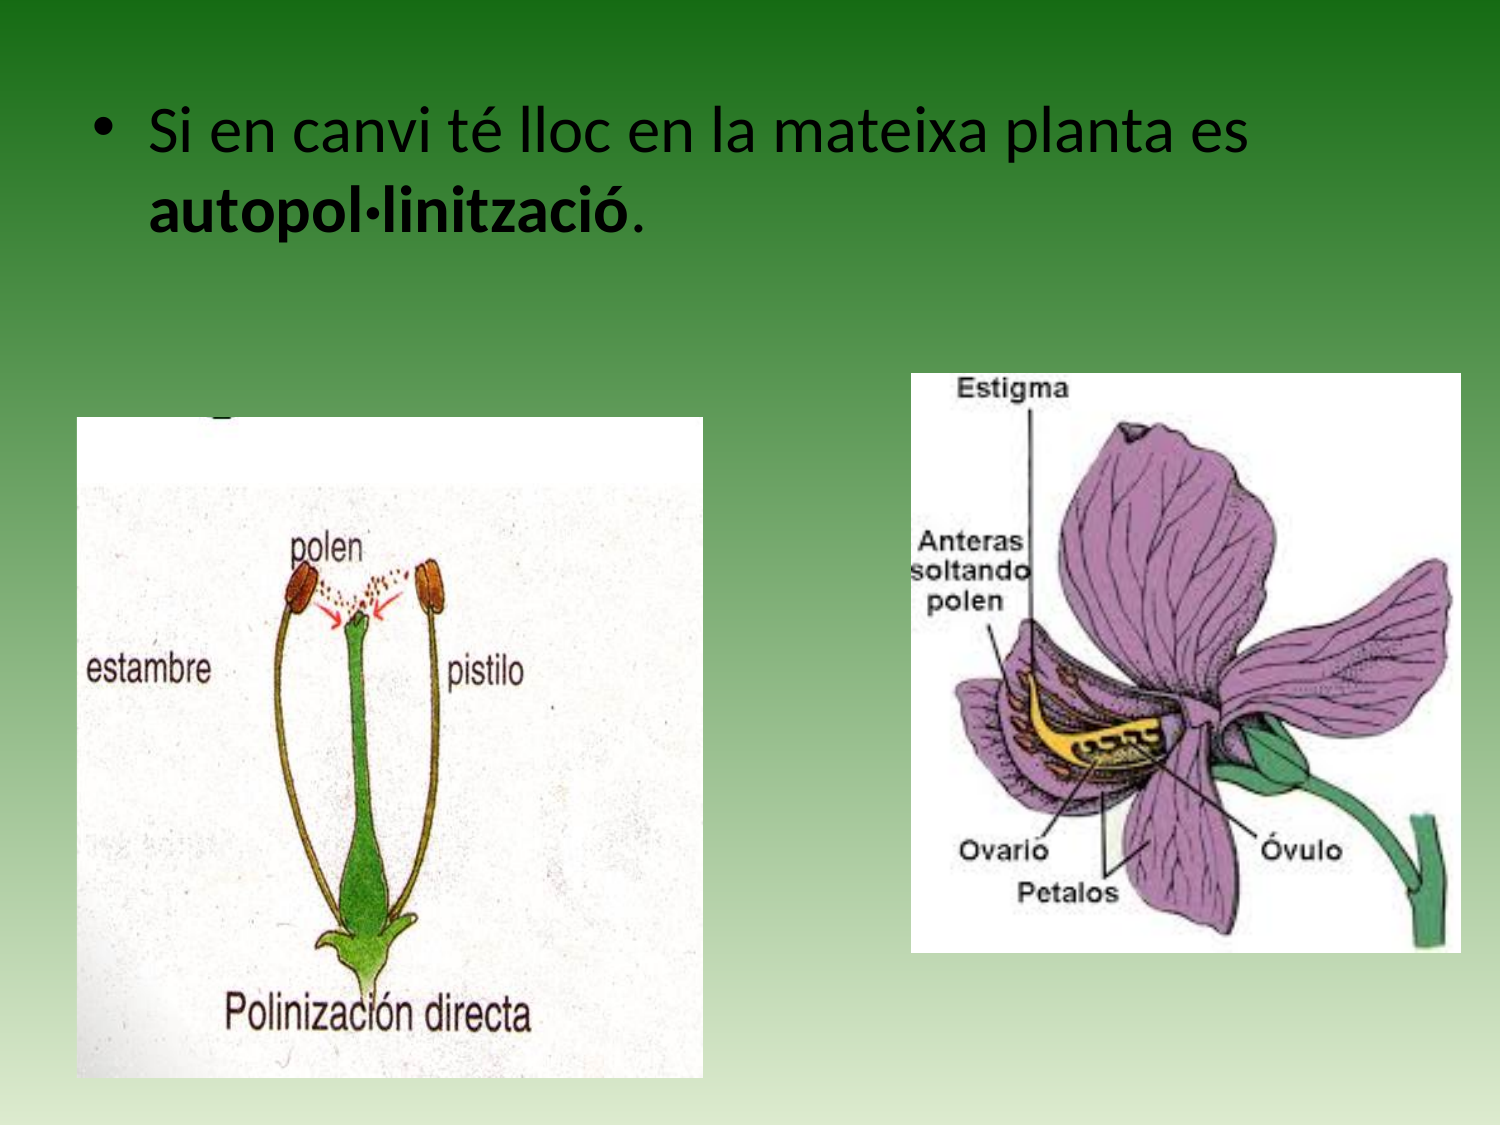

# Si en canvi té lloc en la mateixa planta es autopol·linització.